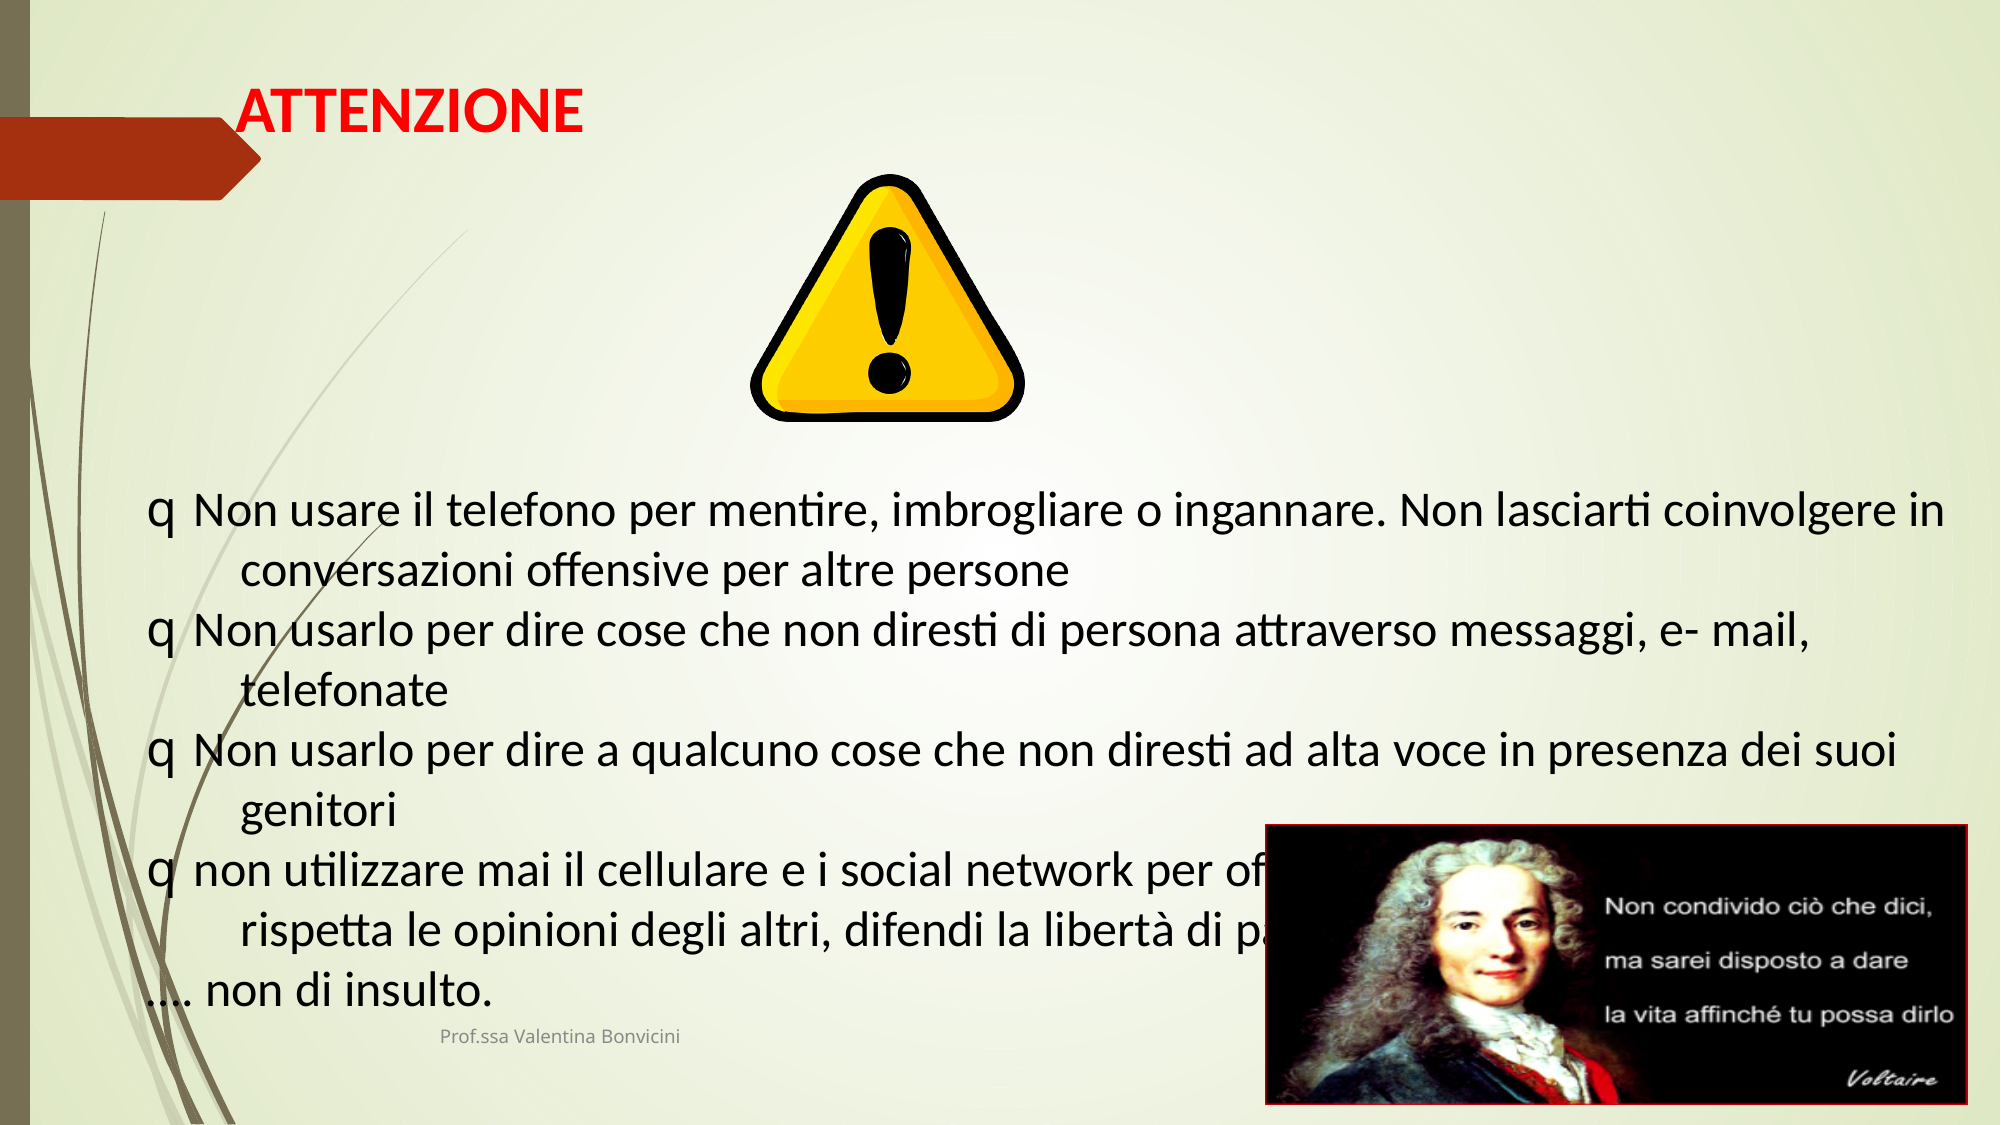

ATTENZIONE
Non usare il telefono per mentire, imbrogliare o ingannare. Non lasciarti coinvolgere in conversazioni offensive per altre persone
Non usarlo per dire cose che non diresti di persona attraverso messaggi, e- mail, telefonate
Non usarlo per dire a qualcuno cose che non diresti ad alta voce in presenza dei suoi genitori
non utilizzare mai il cellulare e i social network per offendere
rispetta le opinioni degli altri, difendi la libertà di parola…
…. non di insulto.
Prof.ssa Valentina Bonvicini
Questa foto di Autore sconosciuto è concesso in licenza da CC BY